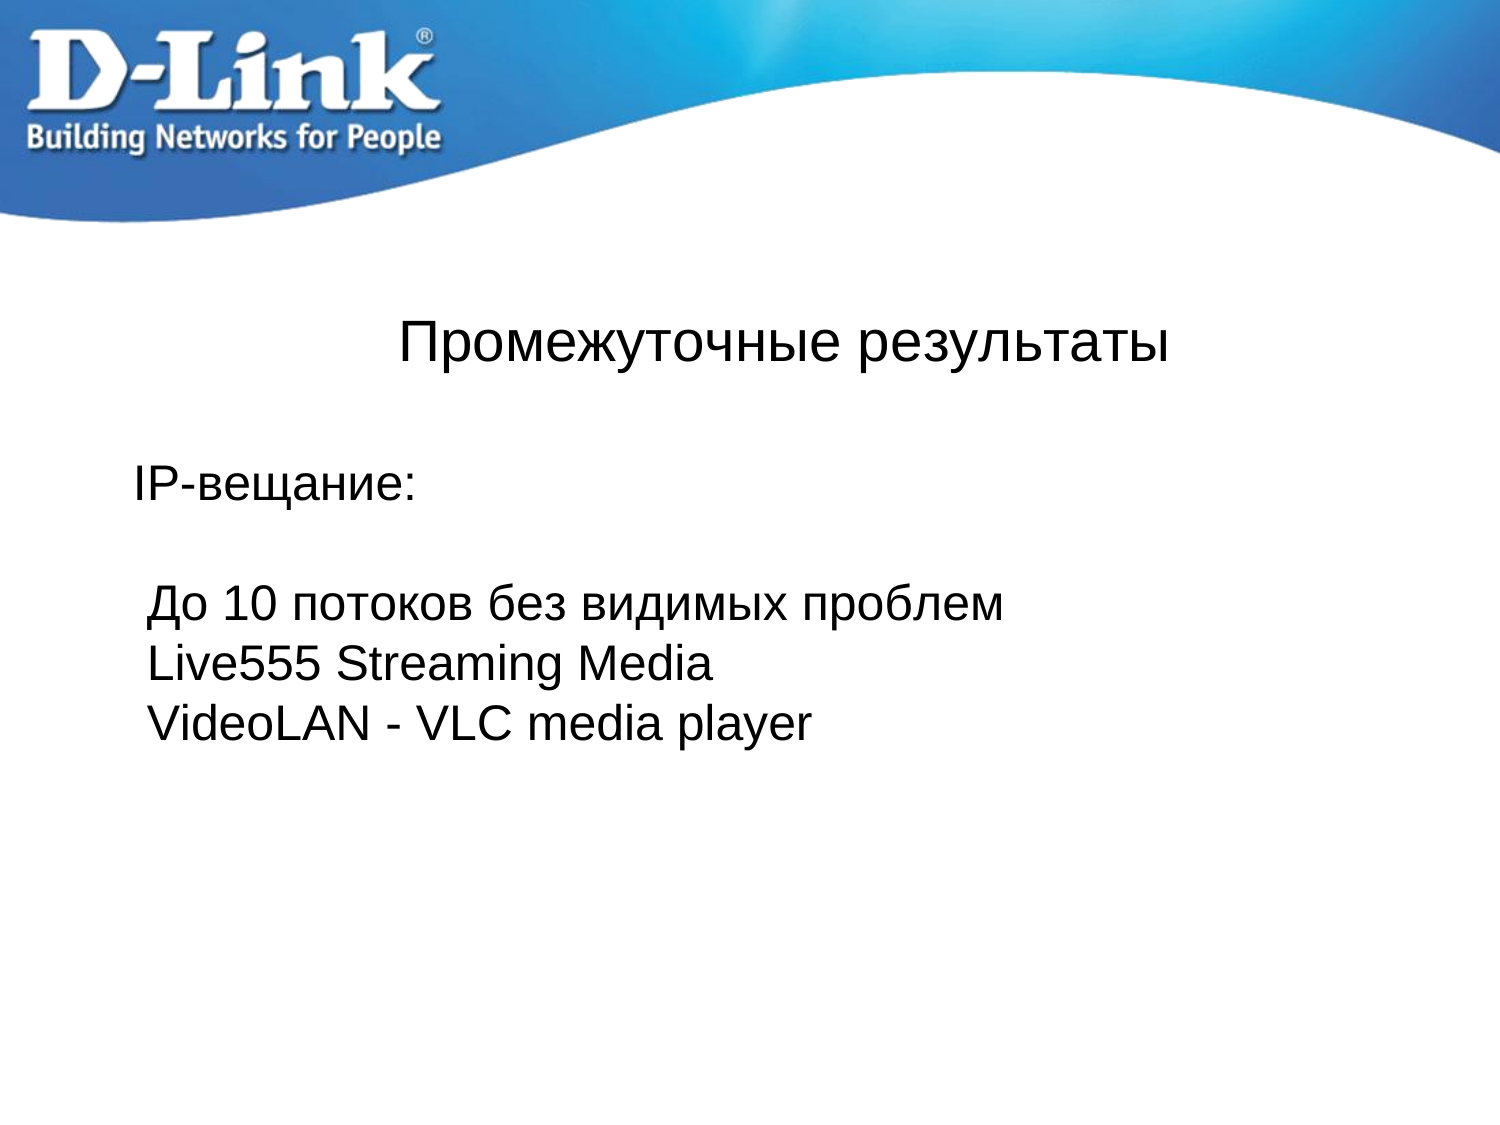

Промежуточные результаты
IP-вещание:
 До 10 потоков без видимых проблем
 Live555 Streaming Media
 VideoLAN - VLC media player